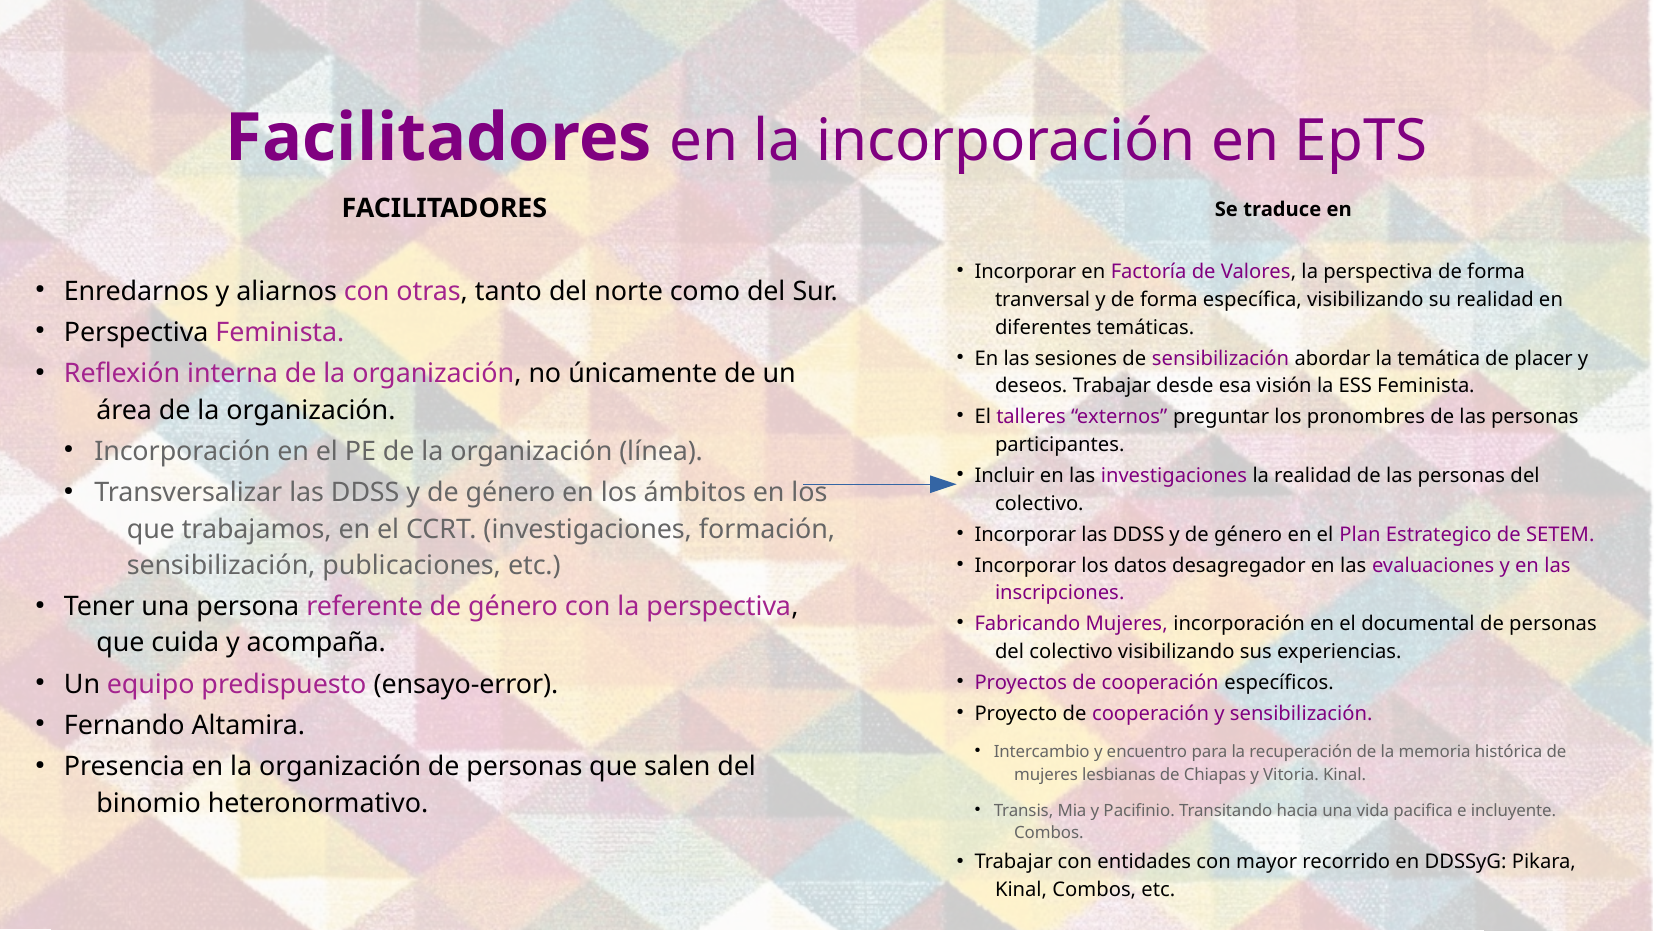

# Facilitadores en la incorporación en EpTS
FACILITADORES
Enredarnos y aliarnos con otras, tanto del norte como del Sur.
Perspectiva Feminista.
Reflexión interna de la organización, no únicamente de un área de la organización.
Incorporación en el PE de la organización (línea).
Transversalizar las DDSS y de género en los ámbitos en los que trabajamos, en el CCRT. (investigaciones, formación, sensibilización, publicaciones, etc.)
Tener una persona referente de género con la perspectiva, que cuida y acompaña.
Un equipo predispuesto (ensayo-error).
Fernando Altamira.
Presencia en la organización de personas que salen del binomio heteronormativo.
Se traduce en
Incorporar en Factoría de Valores, la perspectiva de forma tranversal y de forma específica, visibilizando su realidad en diferentes temáticas.
En las sesiones de sensibilización abordar la temática de placer y deseos. Trabajar desde esa visión la ESS Feminista.
El talleres “externos” preguntar los pronombres de las personas participantes.
Incluir en las investigaciones la realidad de las personas del colectivo.
Incorporar las DDSS y de género en el Plan Estrategico de SETEM.
Incorporar los datos desagregador en las evaluaciones y en las inscripciones.
Fabricando Mujeres, incorporación en el documental de personas del colectivo visibilizando sus experiencias.
Proyectos de cooperación específicos.
Proyecto de cooperación y sensibilización.
Intercambio y encuentro para la recuperación de la memoria histórica de mujeres lesbianas de Chiapas y Vitoria. Kinal.
Transis, Mia y Pacifinio. Transitando hacia una vida pacifica e incluyente. Combos.
Trabajar con entidades con mayor recorrido en DDSSyG: Pikara, Kinal, Combos, etc.